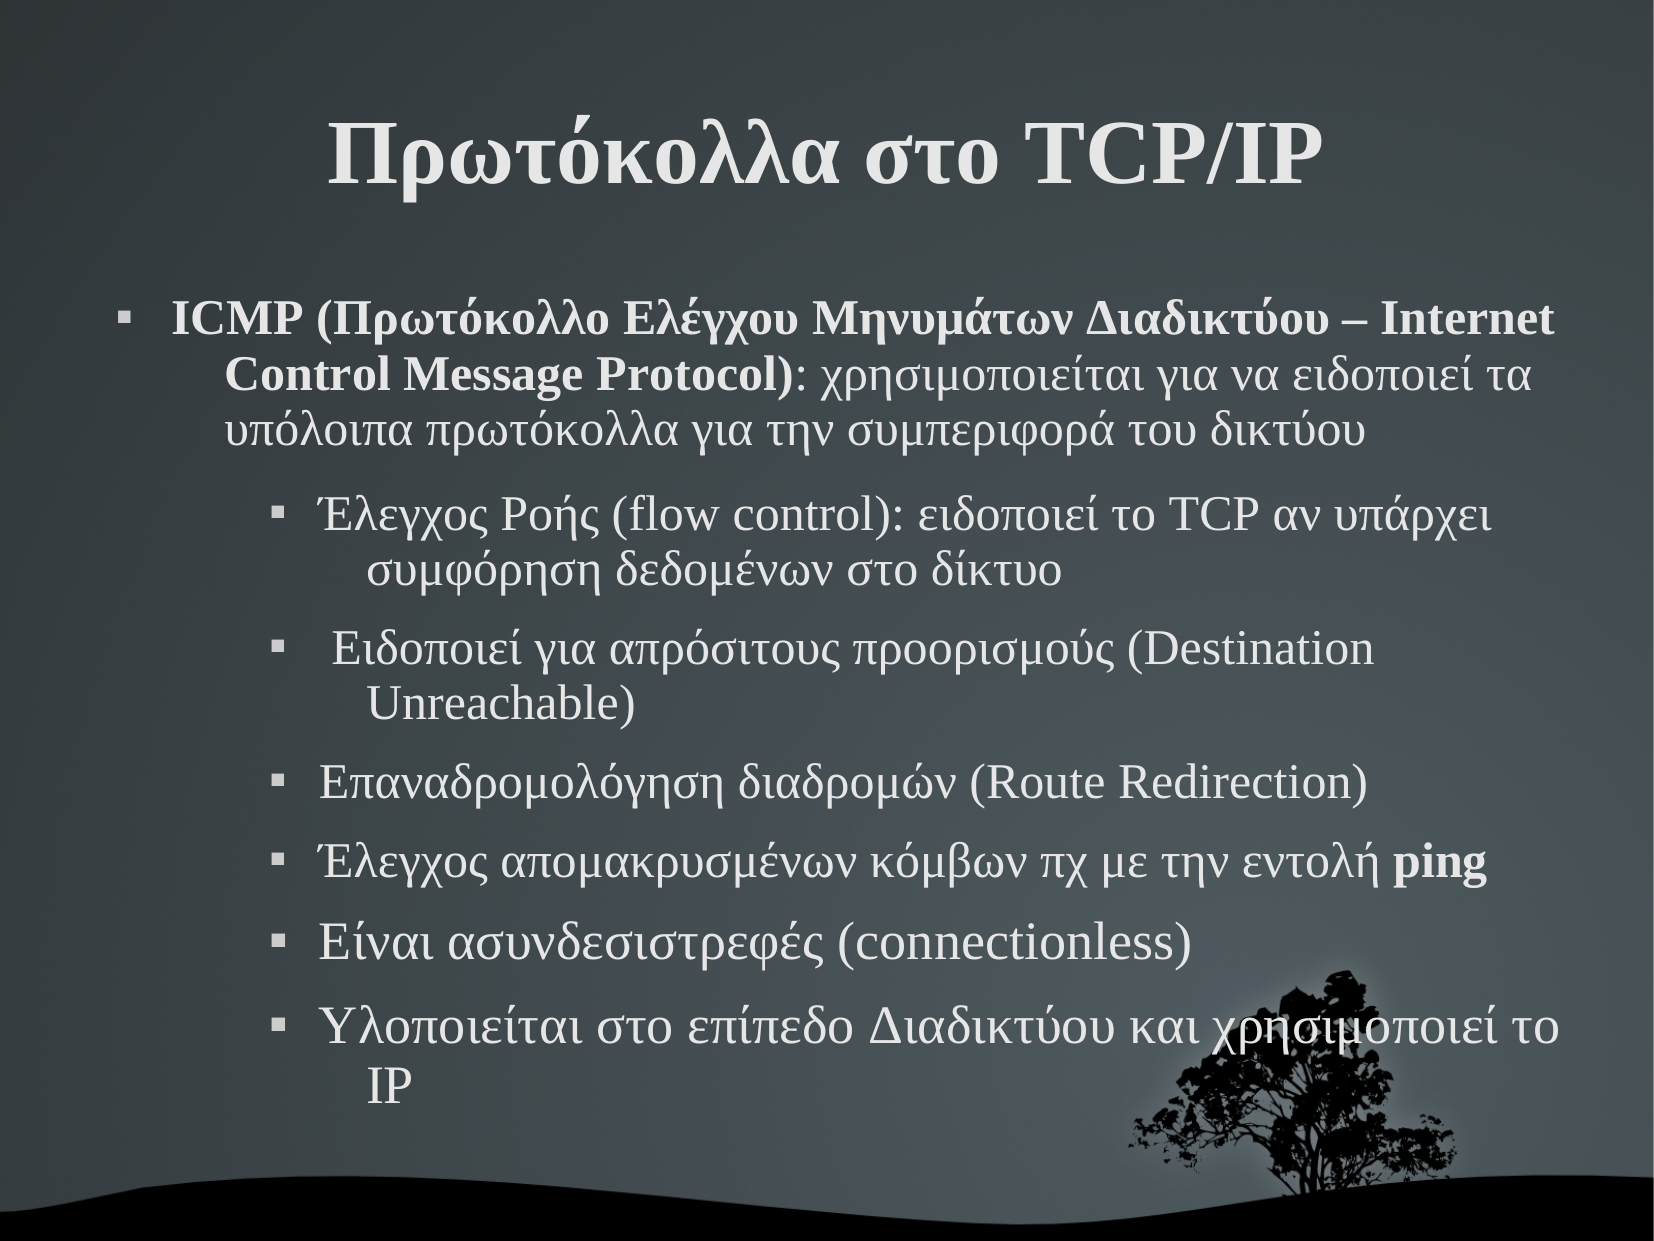

Πρωτόκολλα στο TCP/IP
# ICMP (Πρωτόκολλο Ελέγχου Μηνυμάτων Διαδικτύου – Internet Control Message Protocol): χρησιμοποιείται για να ειδοποιεί τα υπόλοιπα πρωτόκολλα για την συμπεριφορά του δικτύου
Έλεγχος Ροής (flow control): ειδοποιεί το TCP αν υπάρχει συμφόρηση δεδομένων στο δίκτυο
 Ειδοποιεί για απρόσιτους προορισμούς (Destination Unreachable)
Επαναδρομολόγηση διαδρομών (Route Redirection)
Έλεγχος απομακρυσμένων κόμβων πχ με την εντολή ping
Είναι ασυνδεσιστρεφές (connectionless)
Υλοποιείται στο επίπεδο Διαδικτύου και χρησιμοποιεί το IP